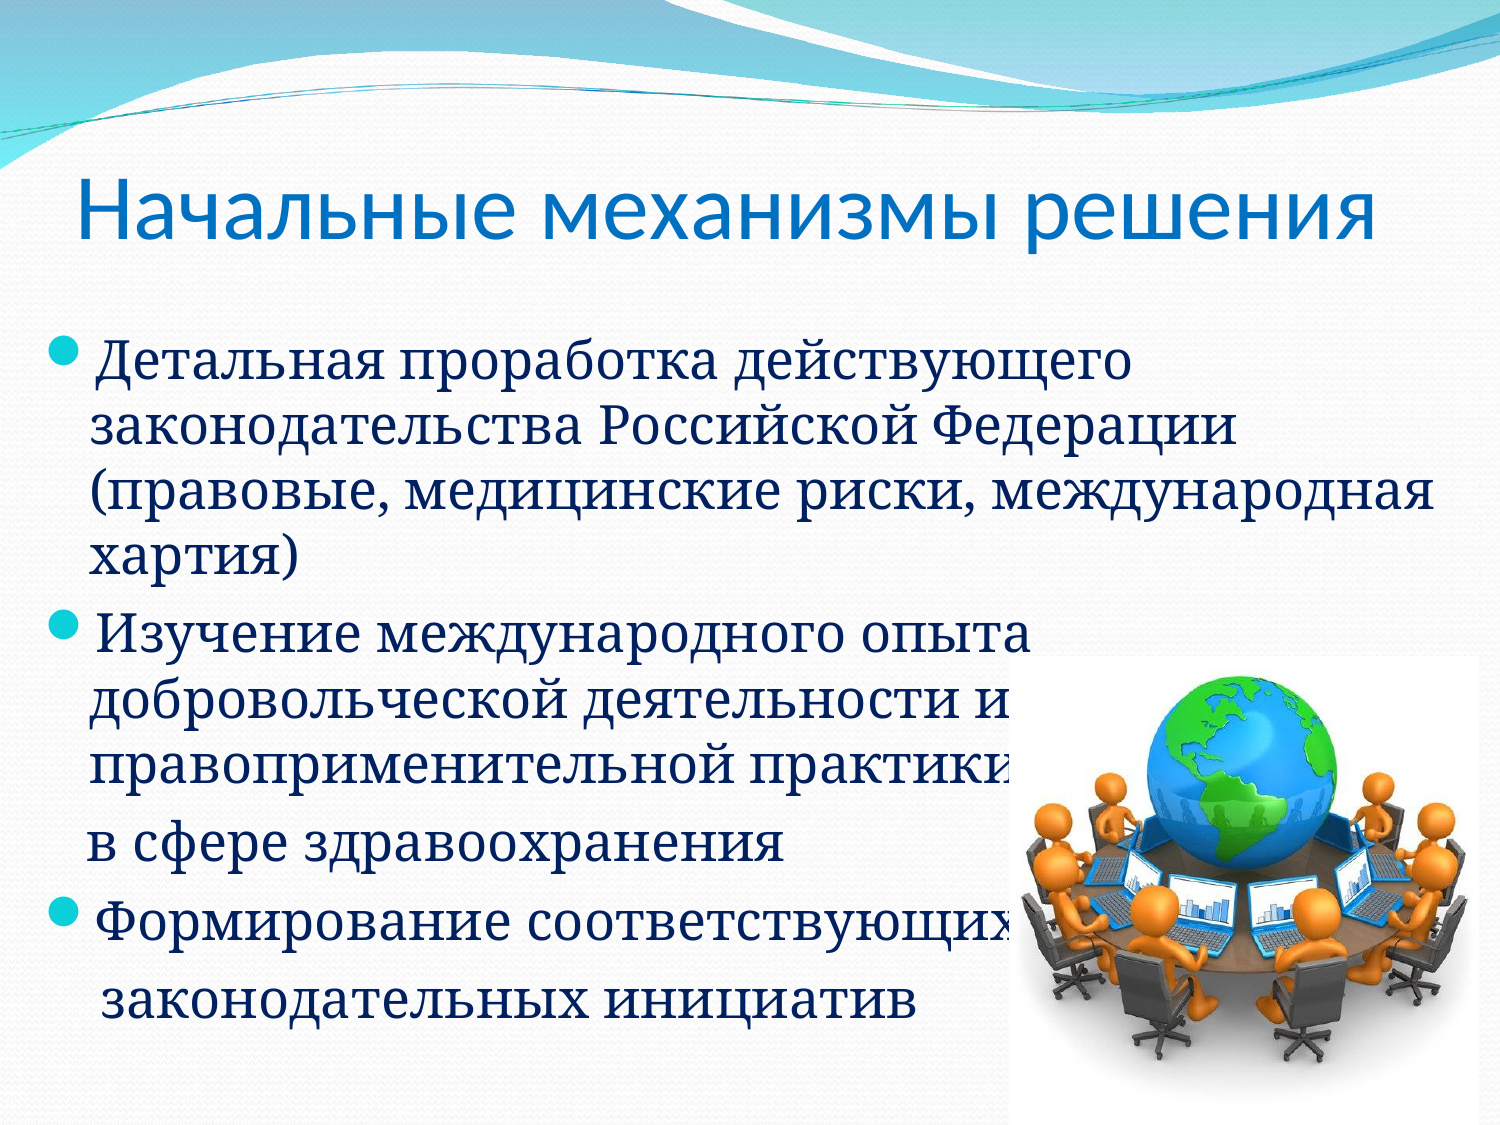

# Начальные механизмы решения
Детальная проработка действующего законодательства Российской Федерации (правовые, медицинские риски, международная хартия)
Изучение международного опыта добровольческой деятельности и правоприменительной практики
 в сфере здравоохранения
Формирование соответствующих
 законодательных инициатив